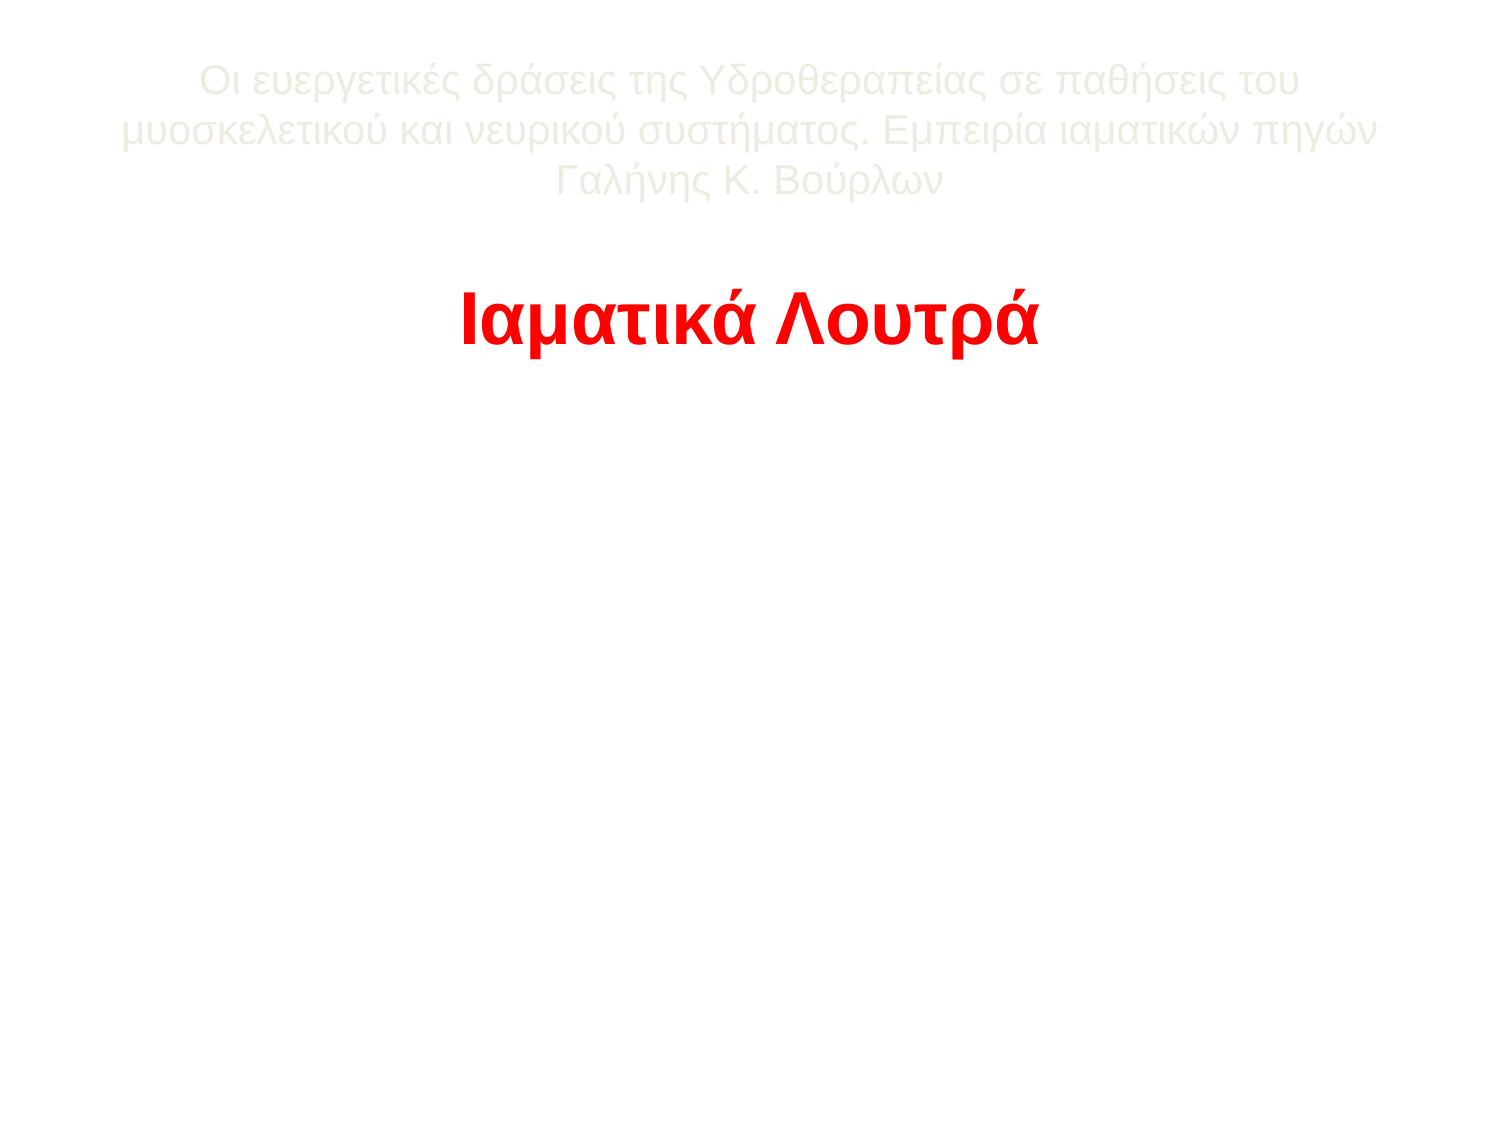

# Οι ευεργετικές δράσεις της Υδροθεραπείας σε παθήσεις του μυοσκελετικού και νευρικού συστήματος. Εμπειρία ιαματικών πηγών Γαλήνης Κ. Βούρλων
Ιαματικά Λουτρά
 Τη λέξη ιαματικά τη δίνει ο κόσμος στα νερά εκείνα που παραδοσιακά πιστεύει ότι θεραπεύουν ασθένειες. Η πίστη του κόσμου προέρχεται είτε από ανθρώπους που έγιναν καλά μετά από λουτρά, είτε από ζώα που θεραπεύτηκαν μετά την τυχαία παραμονή τους στις πηγές. Η επιστήμη διαπίστωσε ότι τα ιαματικά νερά είναι μεταλλικά νερά.